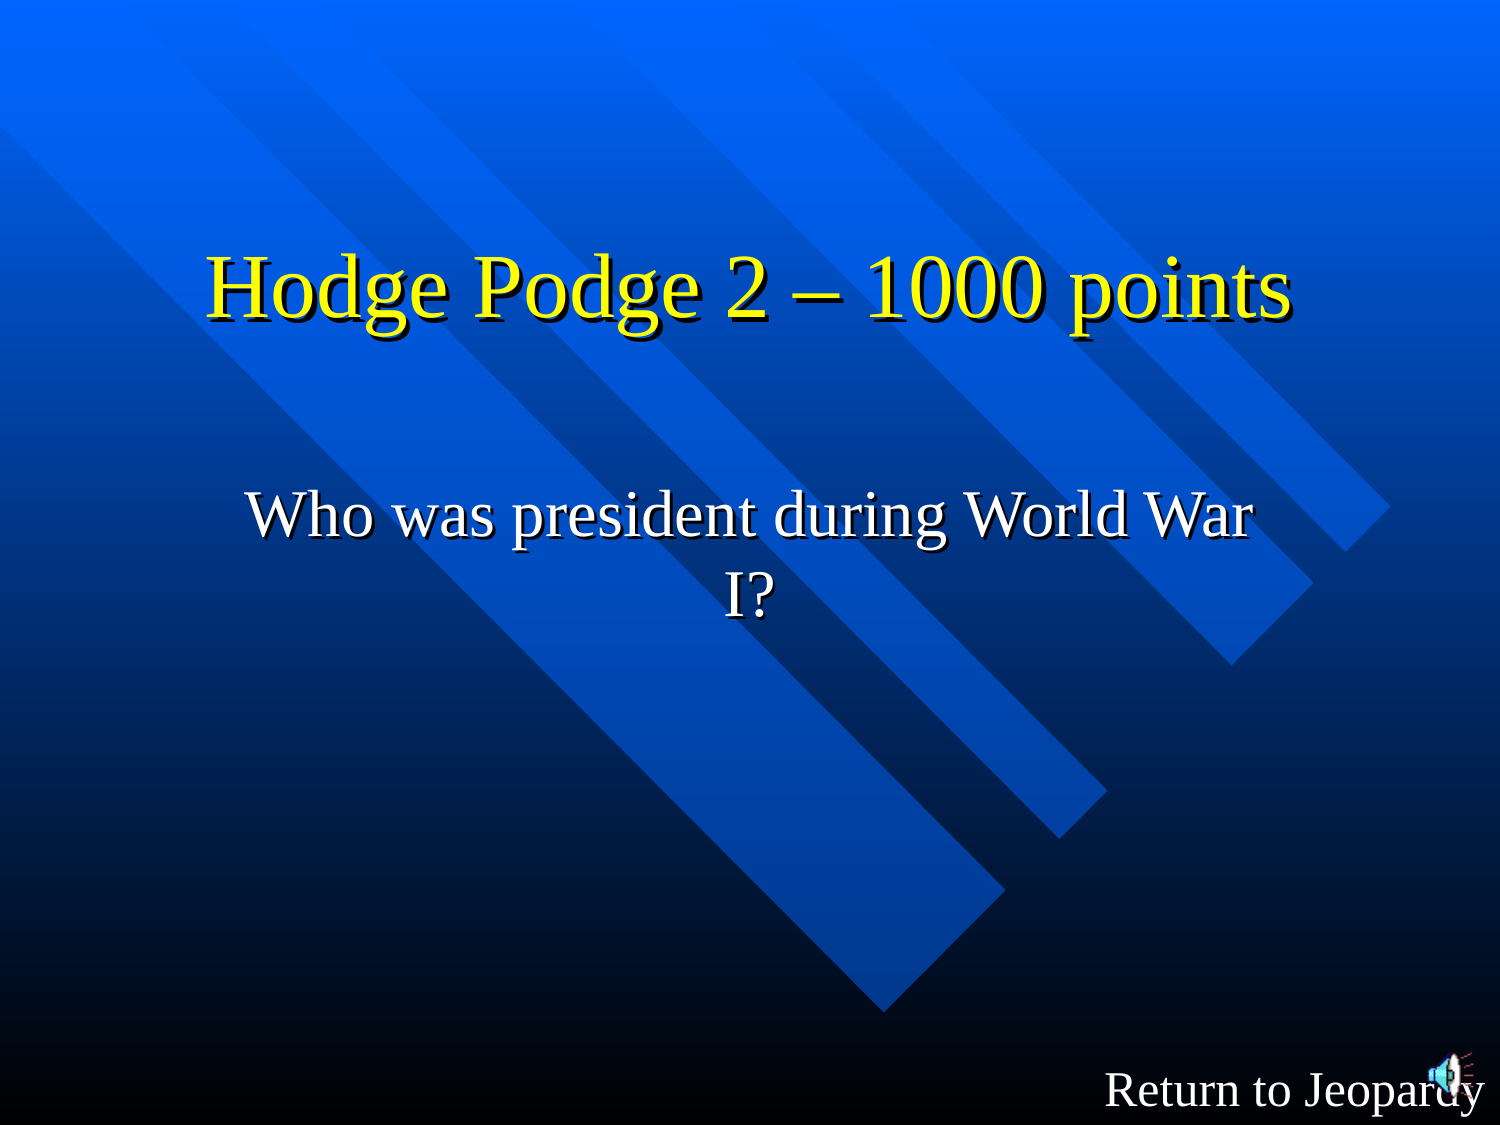

# Hodge Podge 2 – 1000 points
Who was president during World War I?
Return to Jeopardy